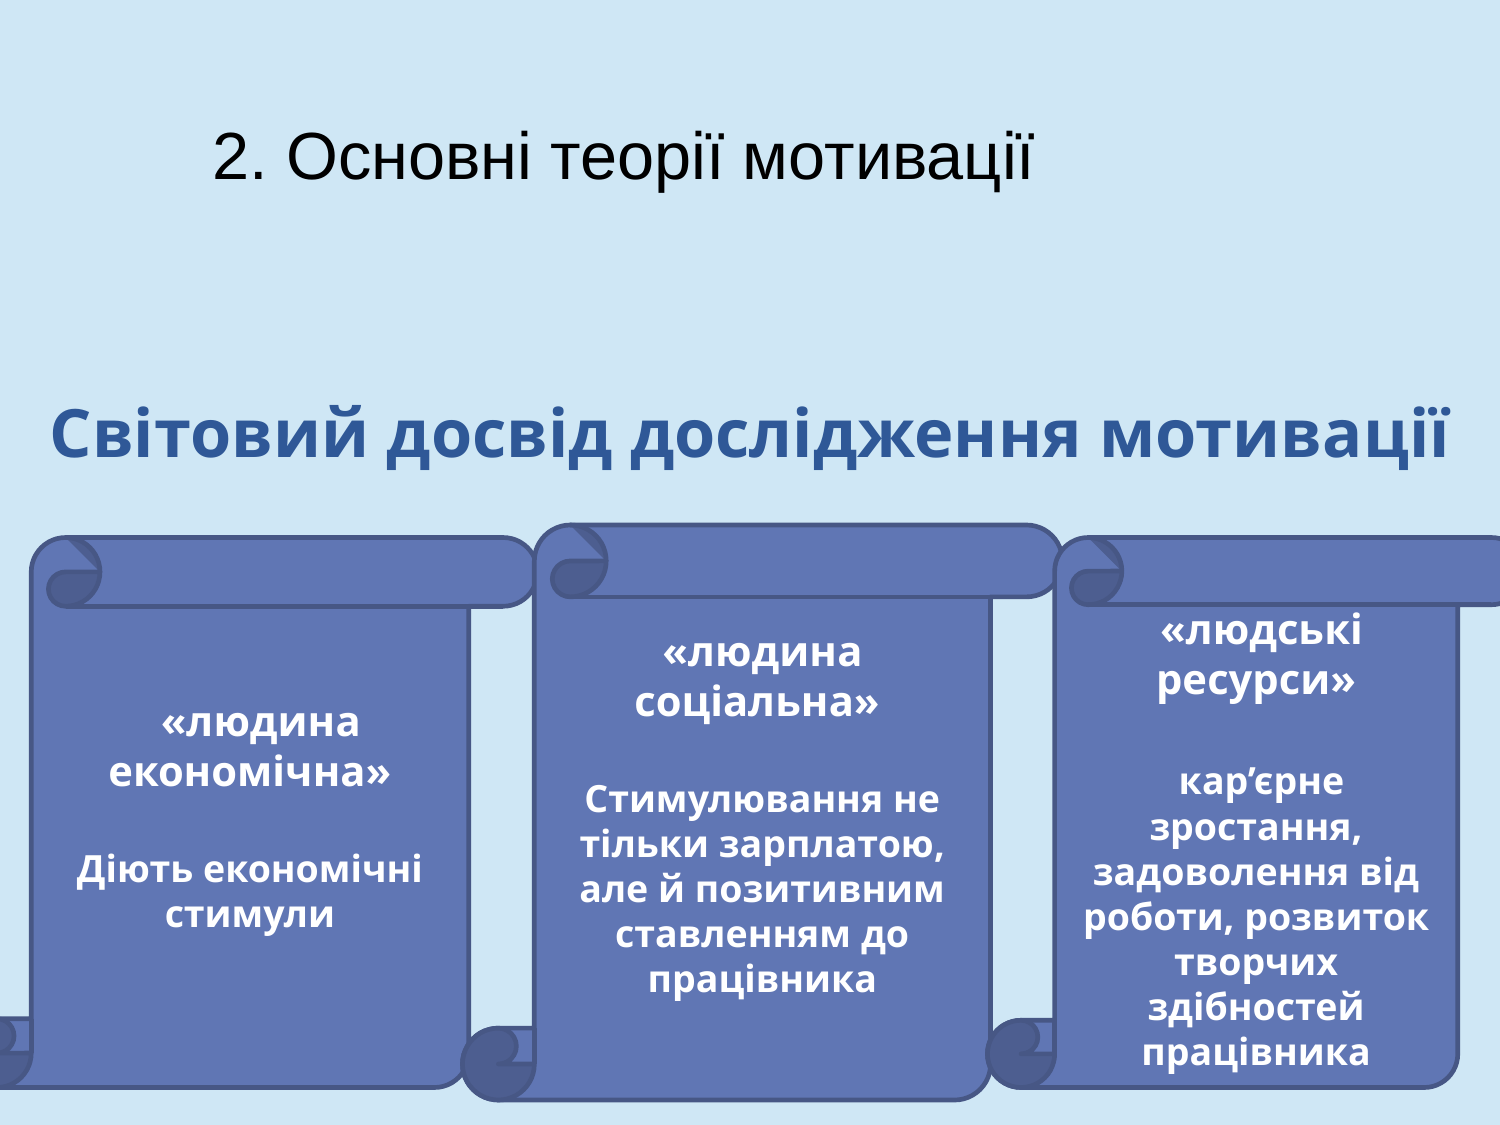

2. Основні теорії мотивації
# Світовий досвід дослідження мотивації
«людина соціальна»
Стимулювання не тільки зарплатою, але й позитивним ставленням до працівника
 «людина економічна»
Діють економічні стимули
 «людські ресурси»
 кар’єрне зростання, задоволення від роботи, розвиток творчих здібностей працівника